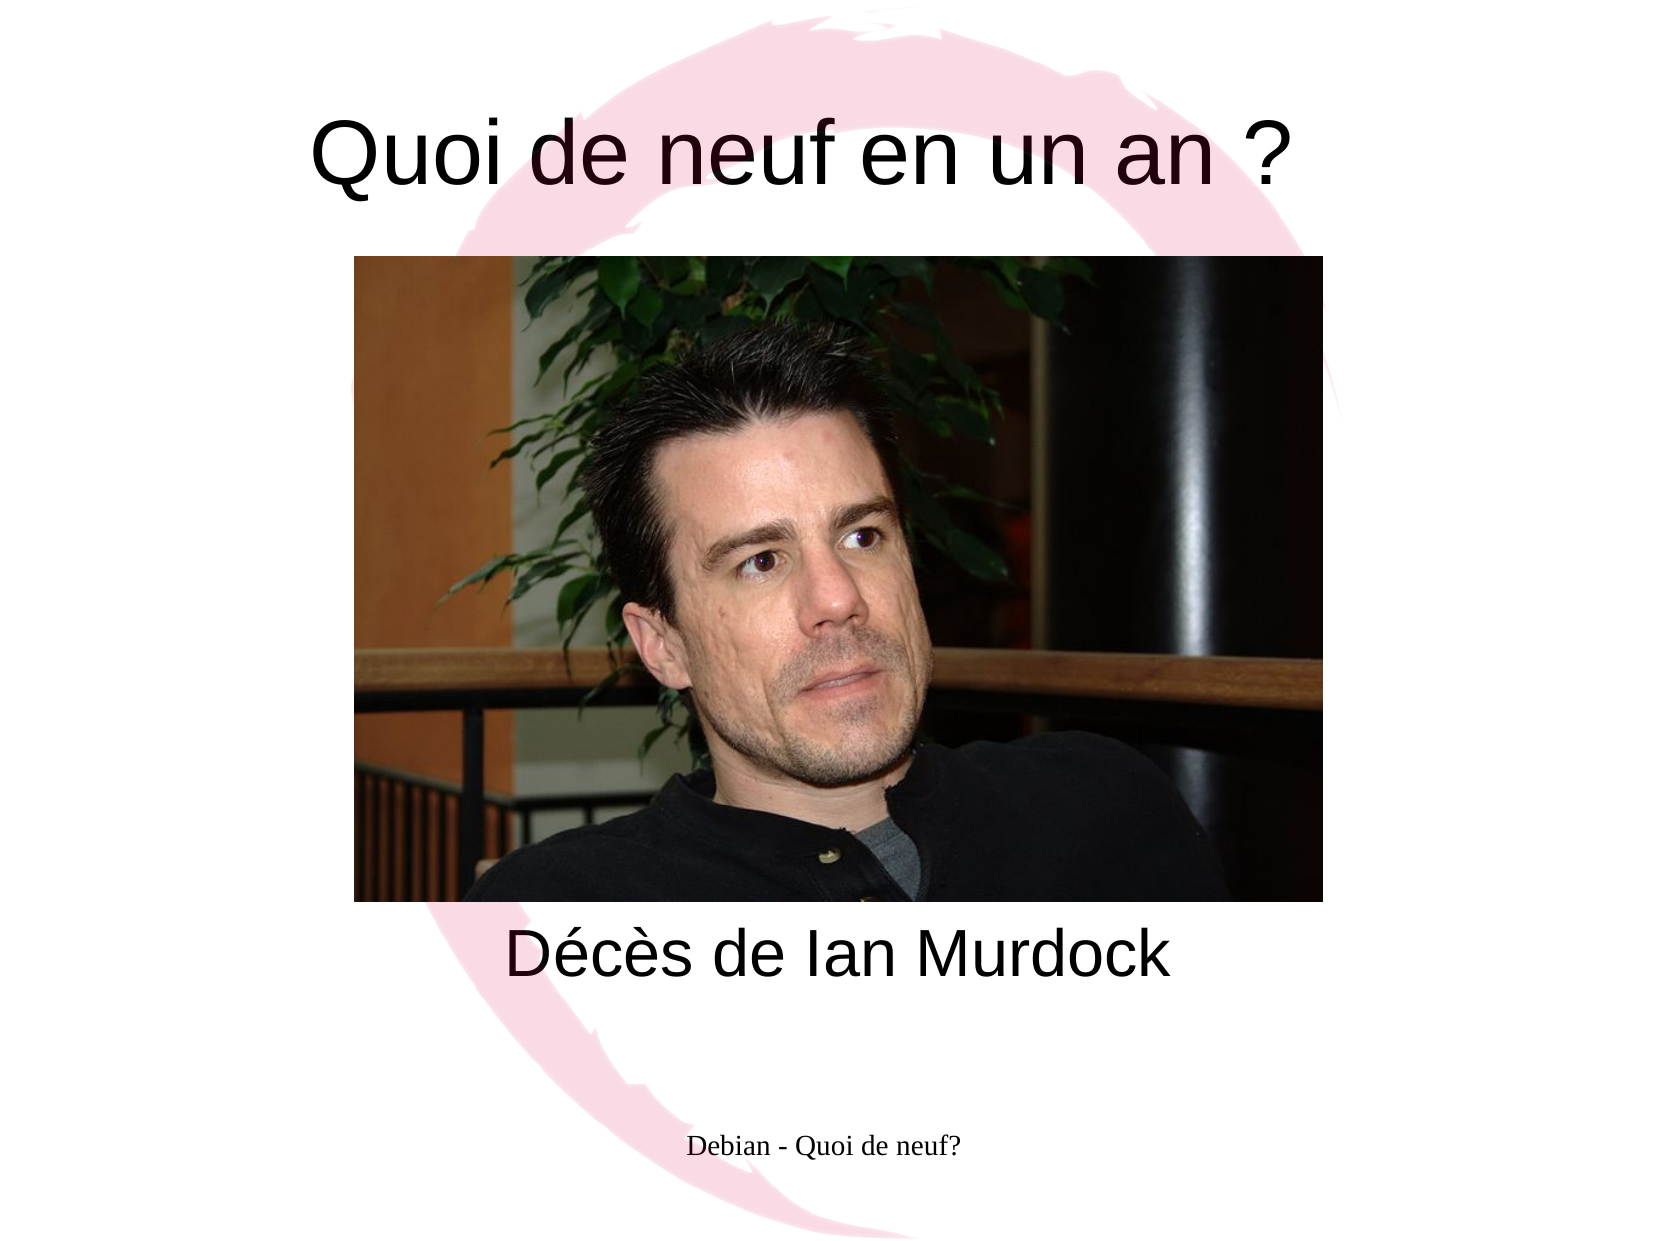

# Quoi de neuf en un an ?
 Décès de Ian Murdock
Debian - Quoi de neuf?